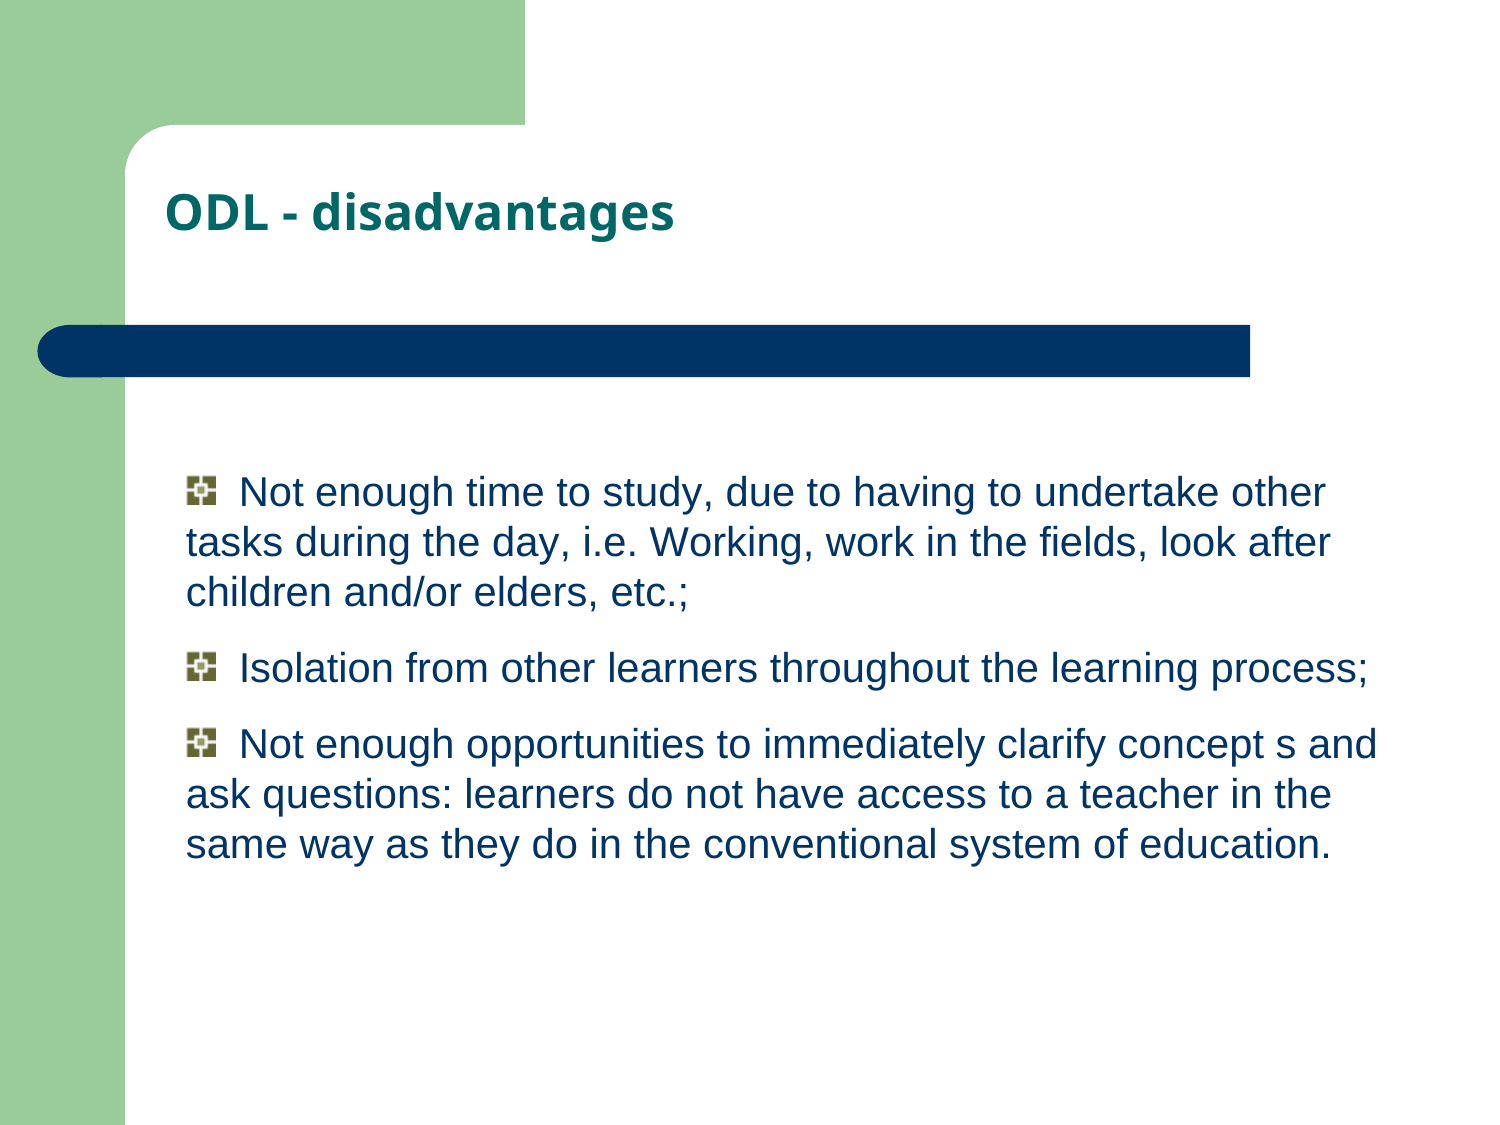

# ODL - disadvantages
 Not enough time to study, due to having to undertake other tasks during the day, i.e. Working, work in the fields, look after children and/or elders, etc.;
 Isolation from other learners throughout the learning process;
 Not enough opportunities to immediately clarify concept s and ask questions: learners do not have access to a teacher in the same way as they do in the conventional system of education.